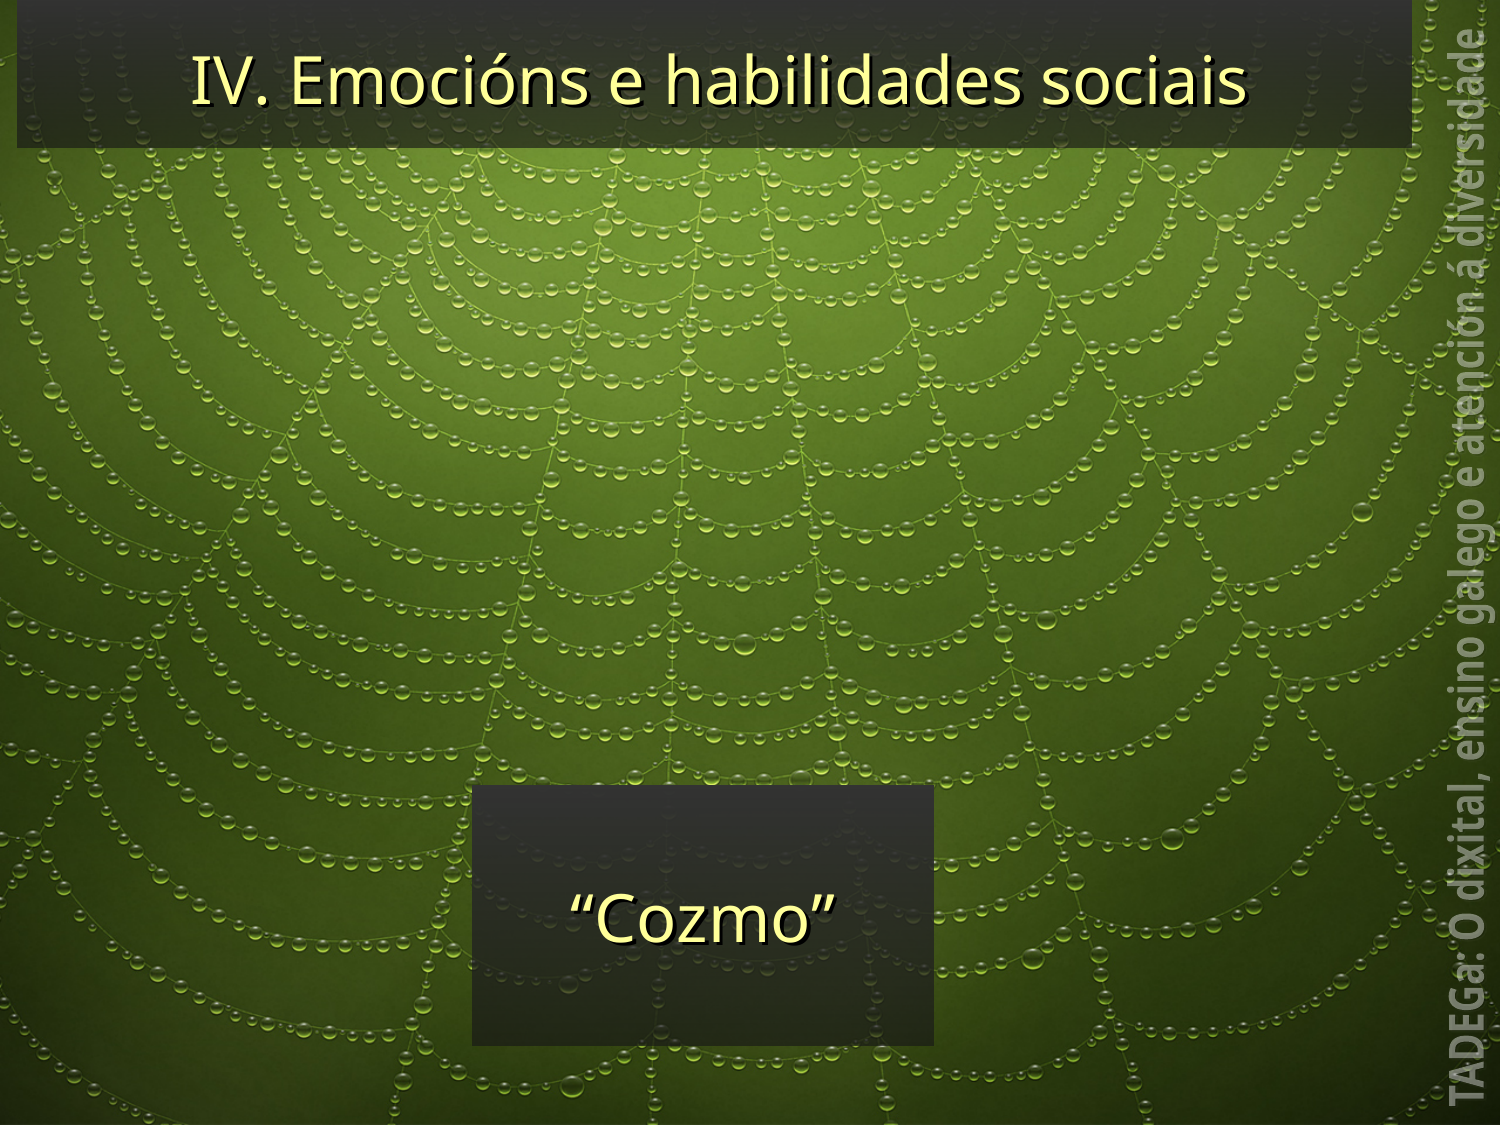

# IV. Emocións e habilidades sociais
“Cozmo”